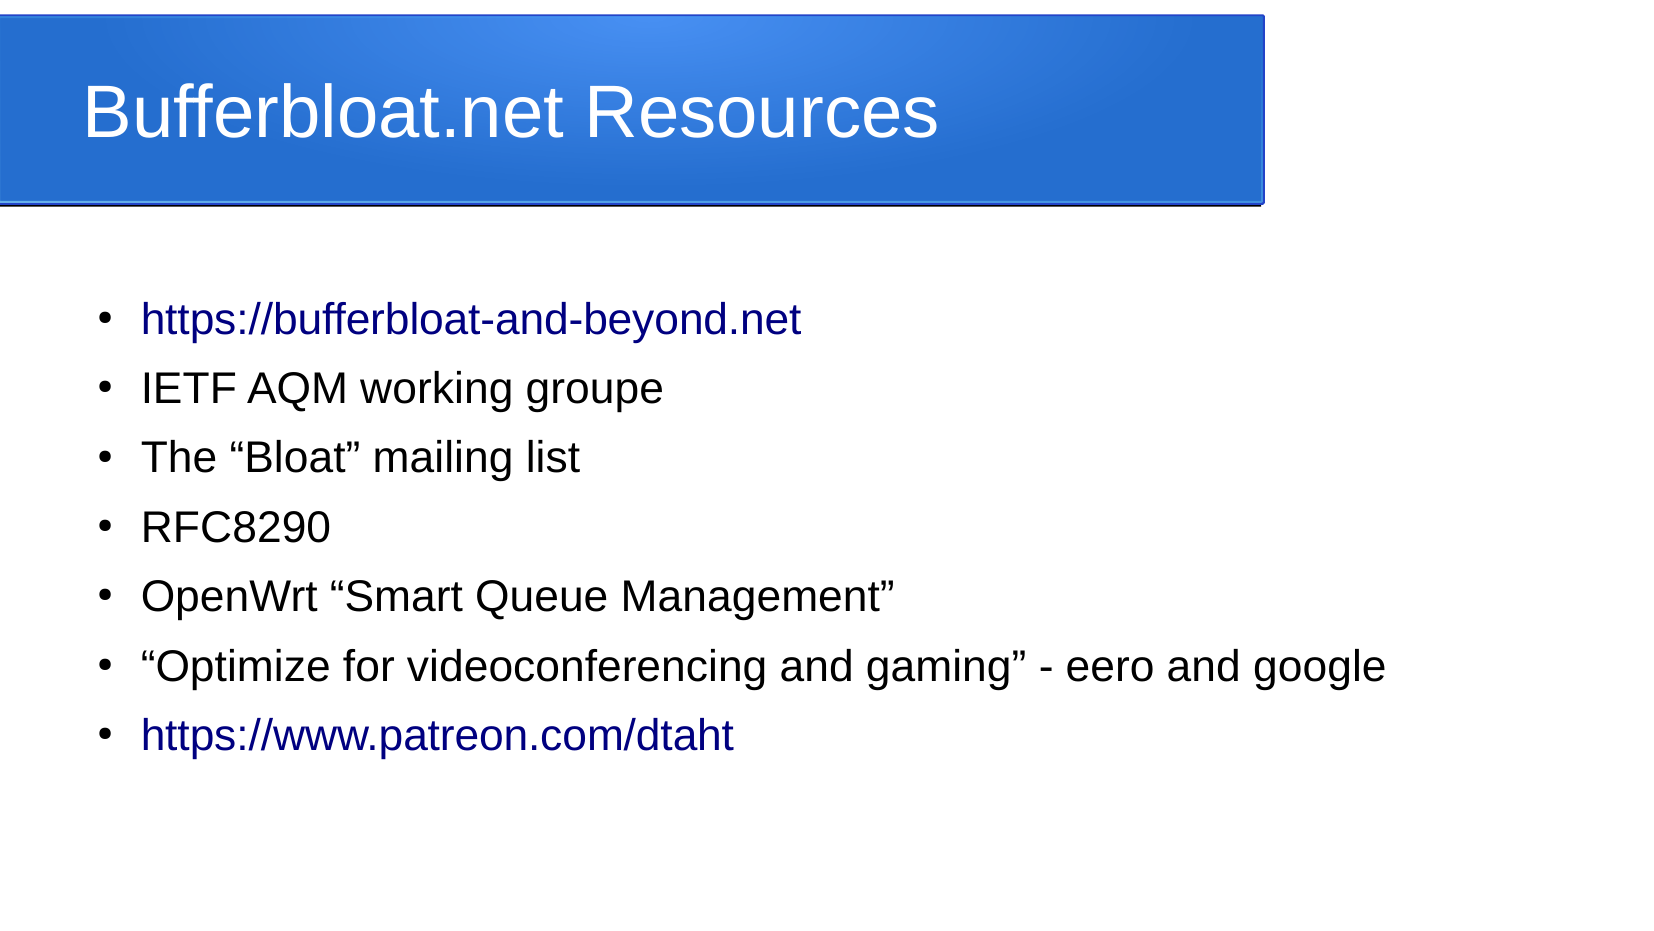

# Bufferbloat.net Resources
https://bufferbloat-and-beyond.net
IETF AQM working groupe
The “Bloat” mailing list
RFC8290
OpenWrt “Smart Queue Management”
“Optimize for videoconferencing and gaming” - eero and google
https://www.patreon.com/dtaht